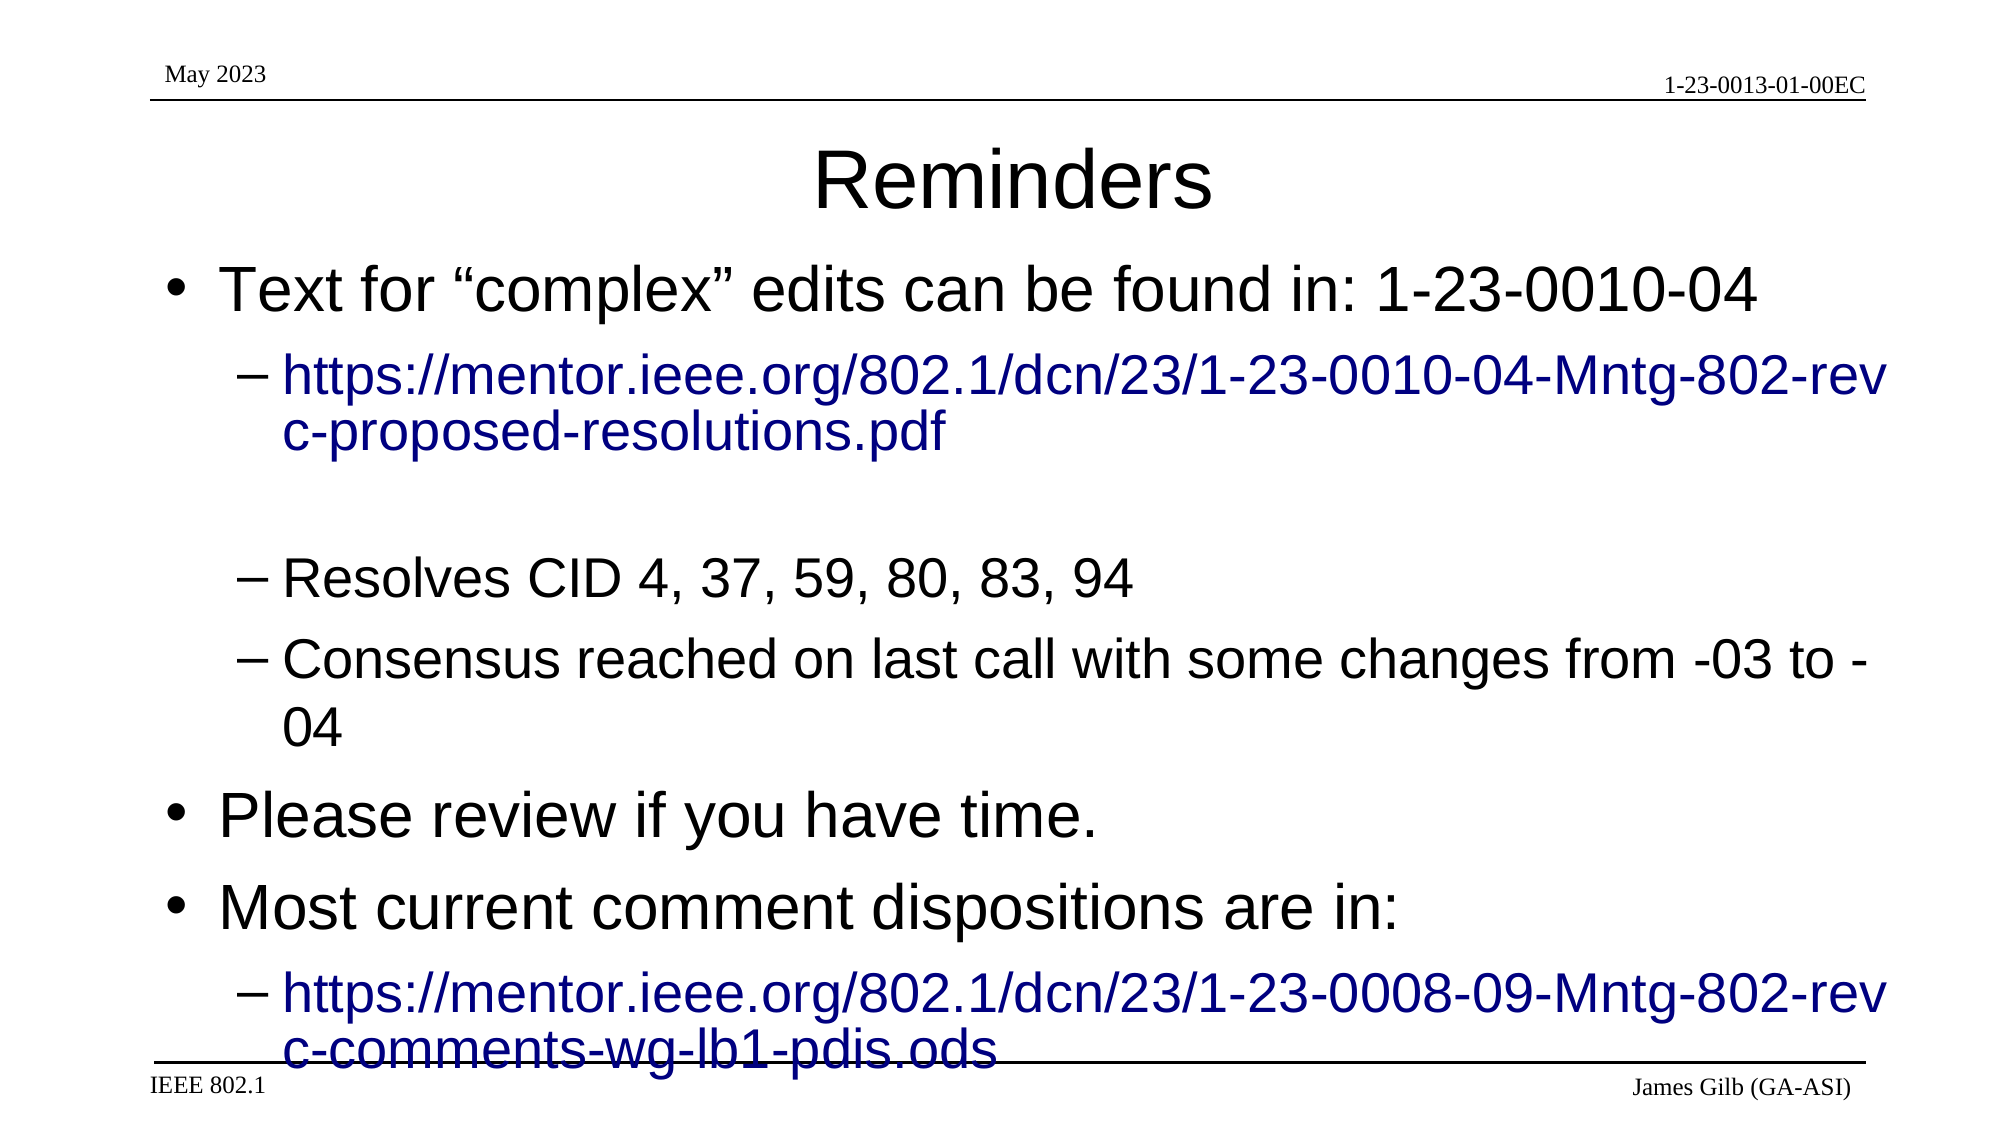

# Reminders
Text for “complex” edits can be found in: 1-23-0010-04
https://mentor.ieee.org/802.1/dcn/23/1-23-0010-04-Mntg-802-revc-proposed-resolutions.pdf
Resolves CID 4, 37, 59, 80, 83, 94
Consensus reached on last call with some changes from -03 to -04
Please review if you have time.
Most current comment dispositions are in:
https://mentor.ieee.org/802.1/dcn/23/1-23-0008-09-Mntg-802-revc-comments-wg-lb1-pdis.ods